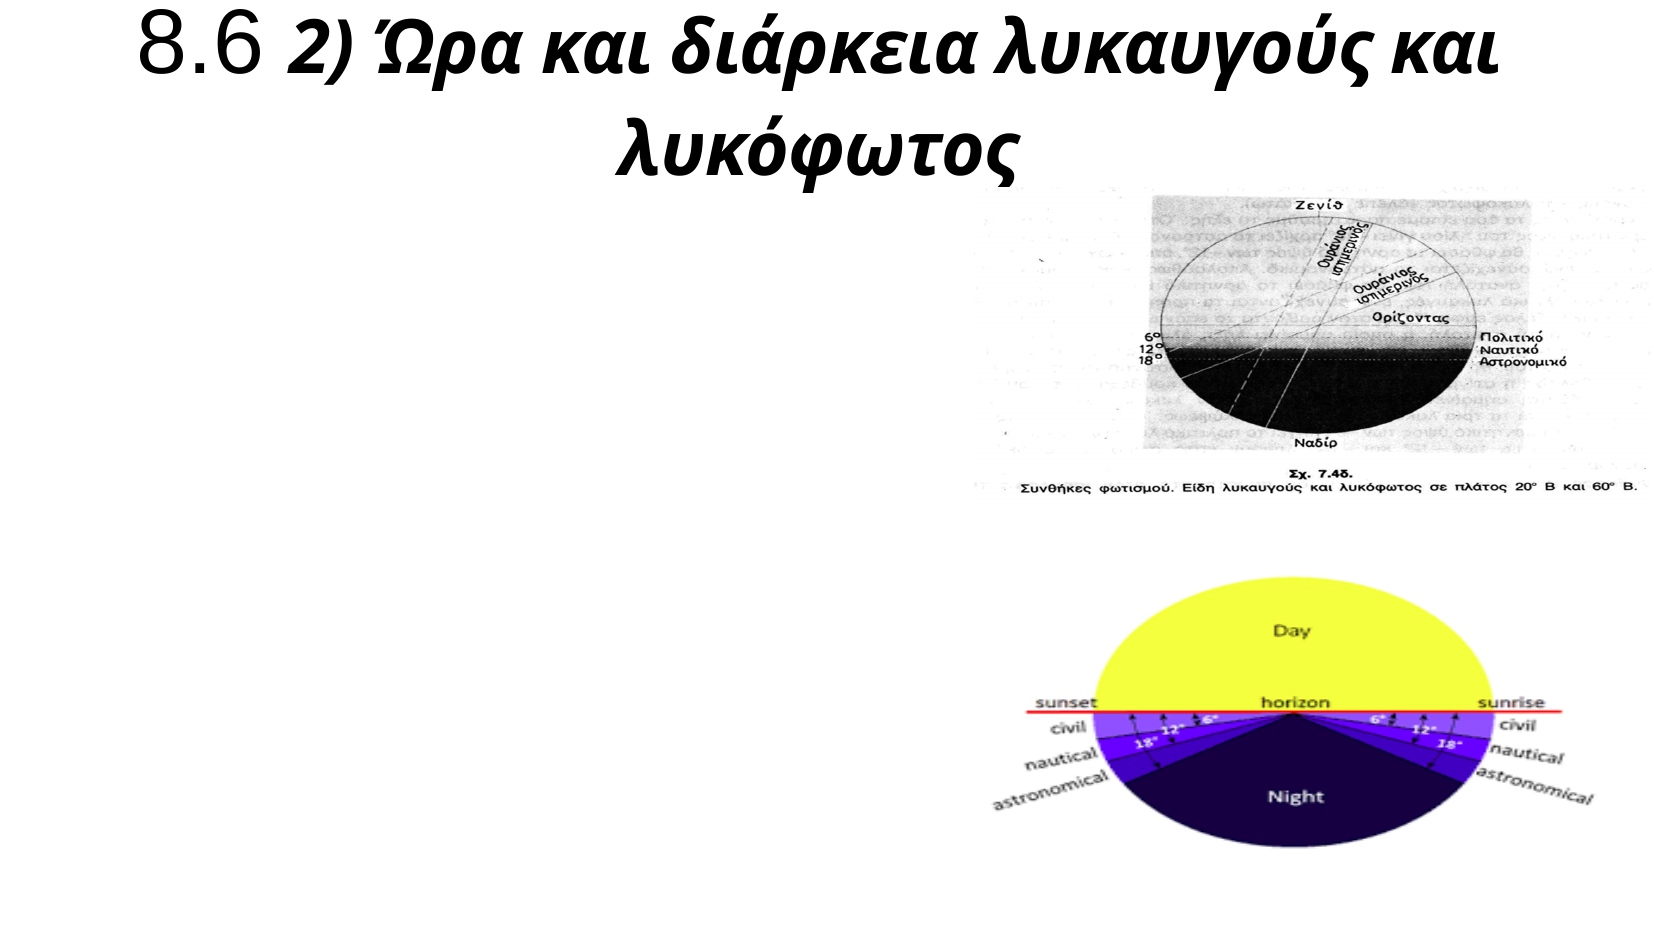

# 8.6 2) Ώρα και διάρκεια λυκαυγούς και λυκόφωτος